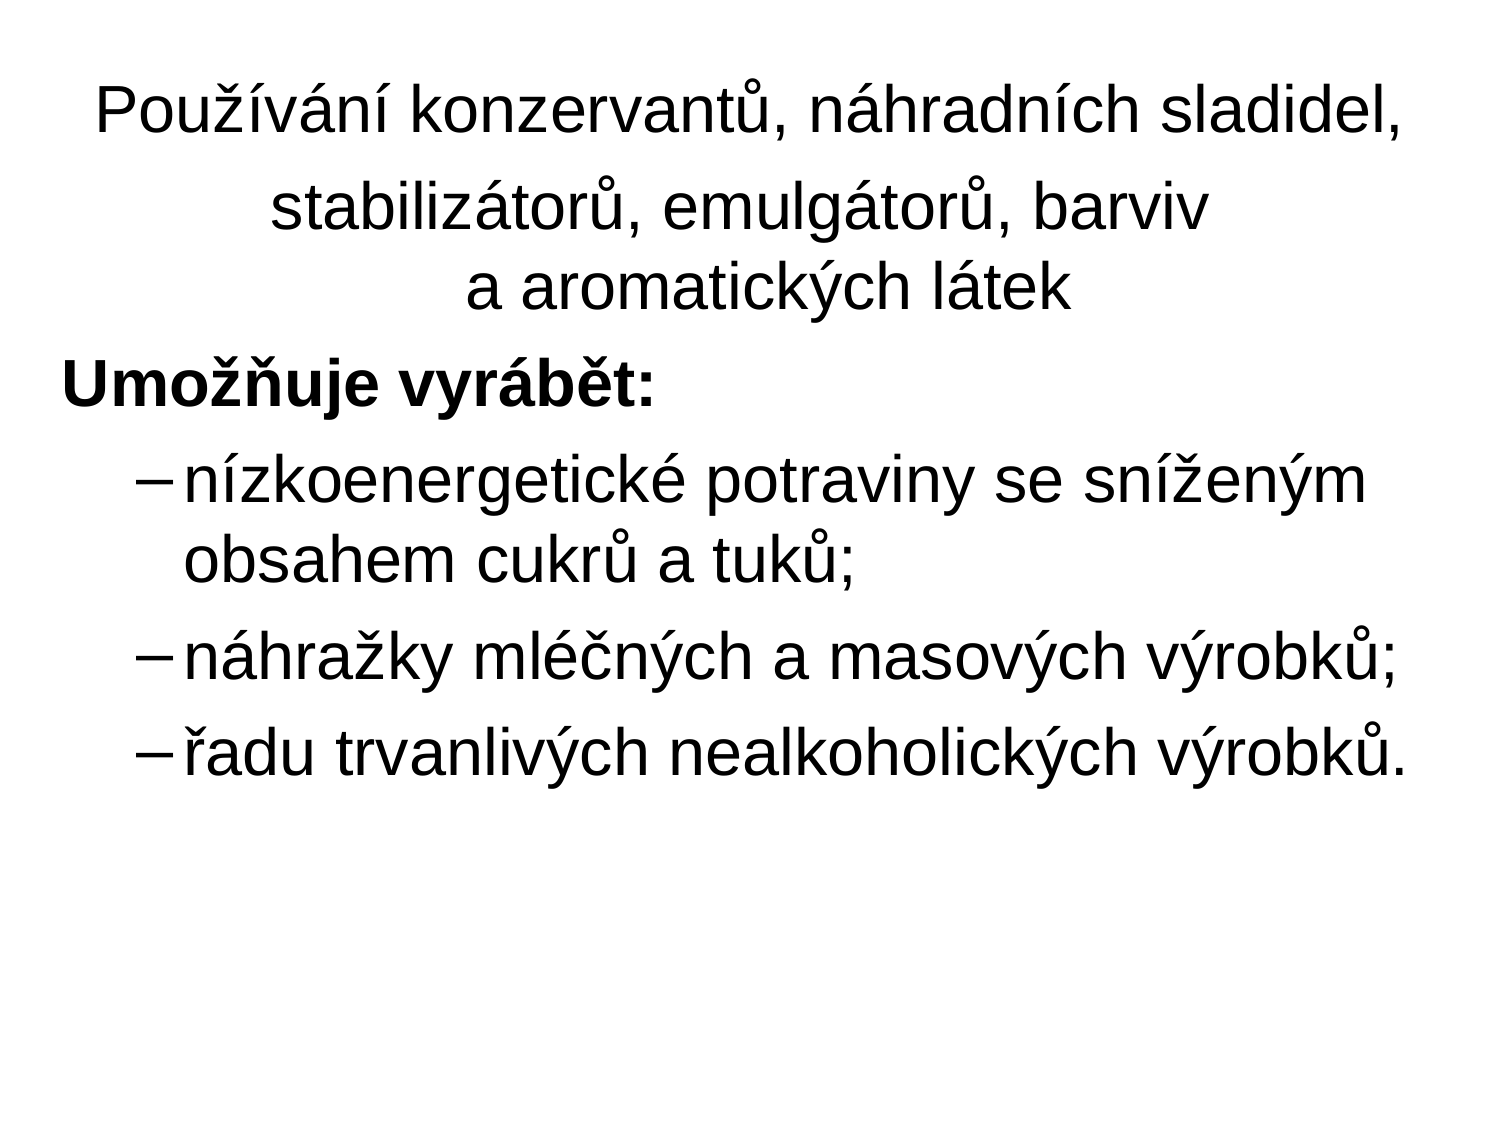

# Používání konzervantů, náhradních sladidel,
stabilizátorů, emulgátorů, barviv
a aromatických látek
Umožňuje vyrábět:
nízkoenergetické potraviny se sníženým obsahem cukrů a tuků;
náhražky mléčných a masových výrobků;
řadu trvanlivých nealkoholických výrobků.